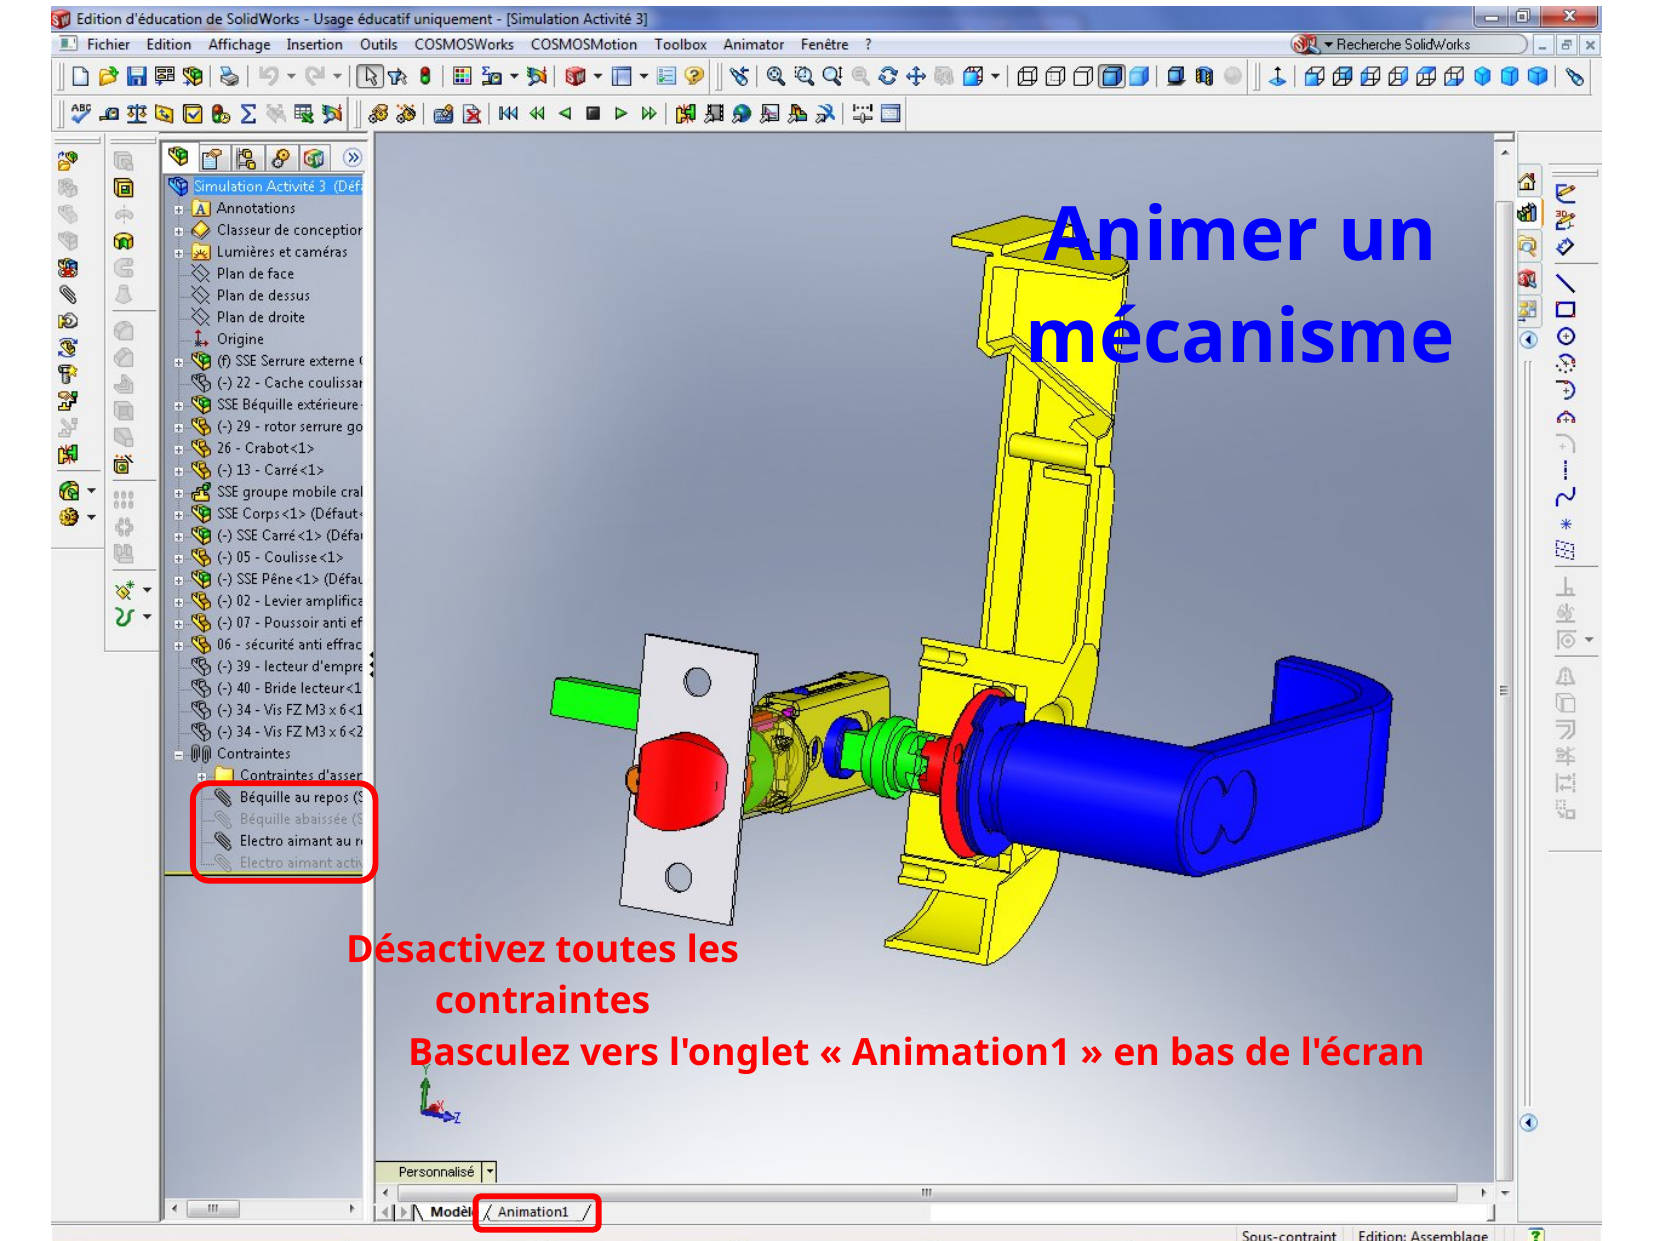

Animer un mécanisme
Désactivez toutes les contraintes
Basculez vers l'onglet « Animation1 » en bas de l'écran